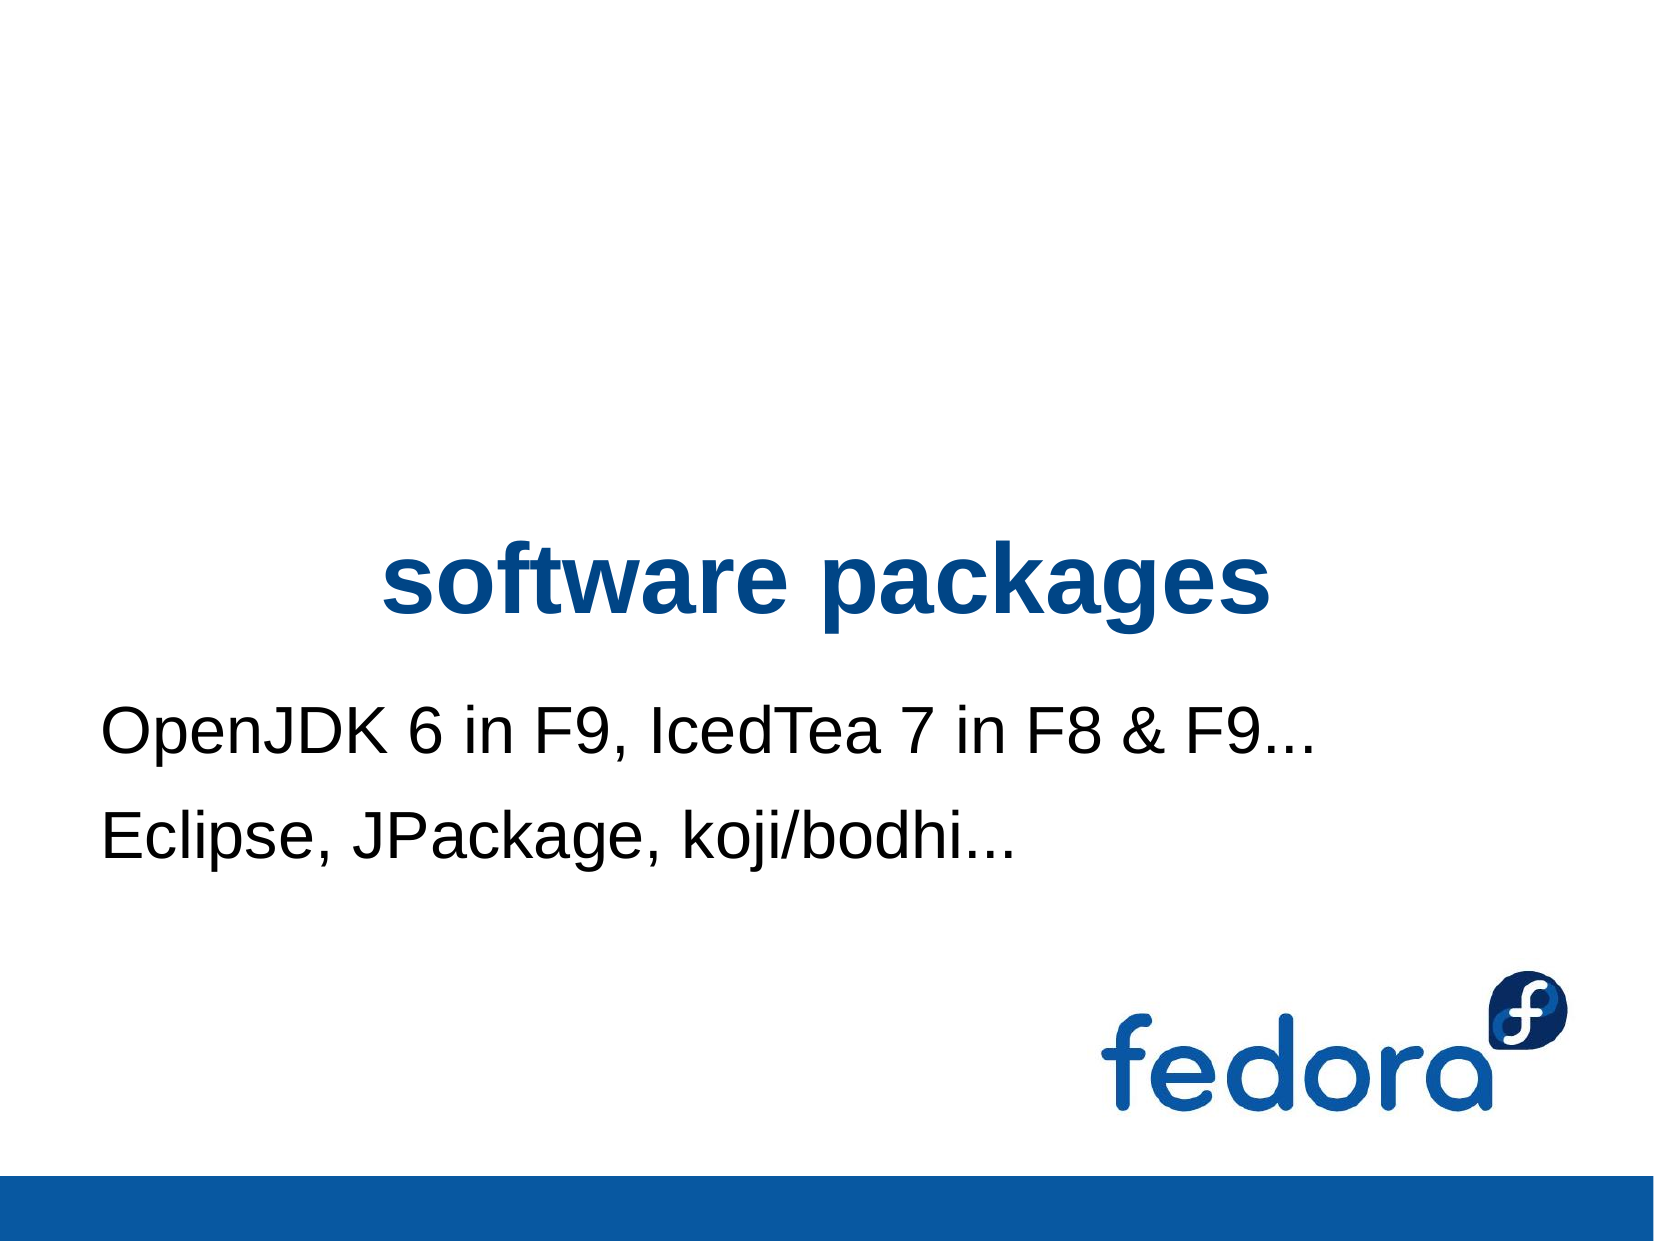

# software packages
OpenJDK 6 in F9, IcedTea 7 in F8 & F9...
Eclipse, JPackage, koji/bodhi...